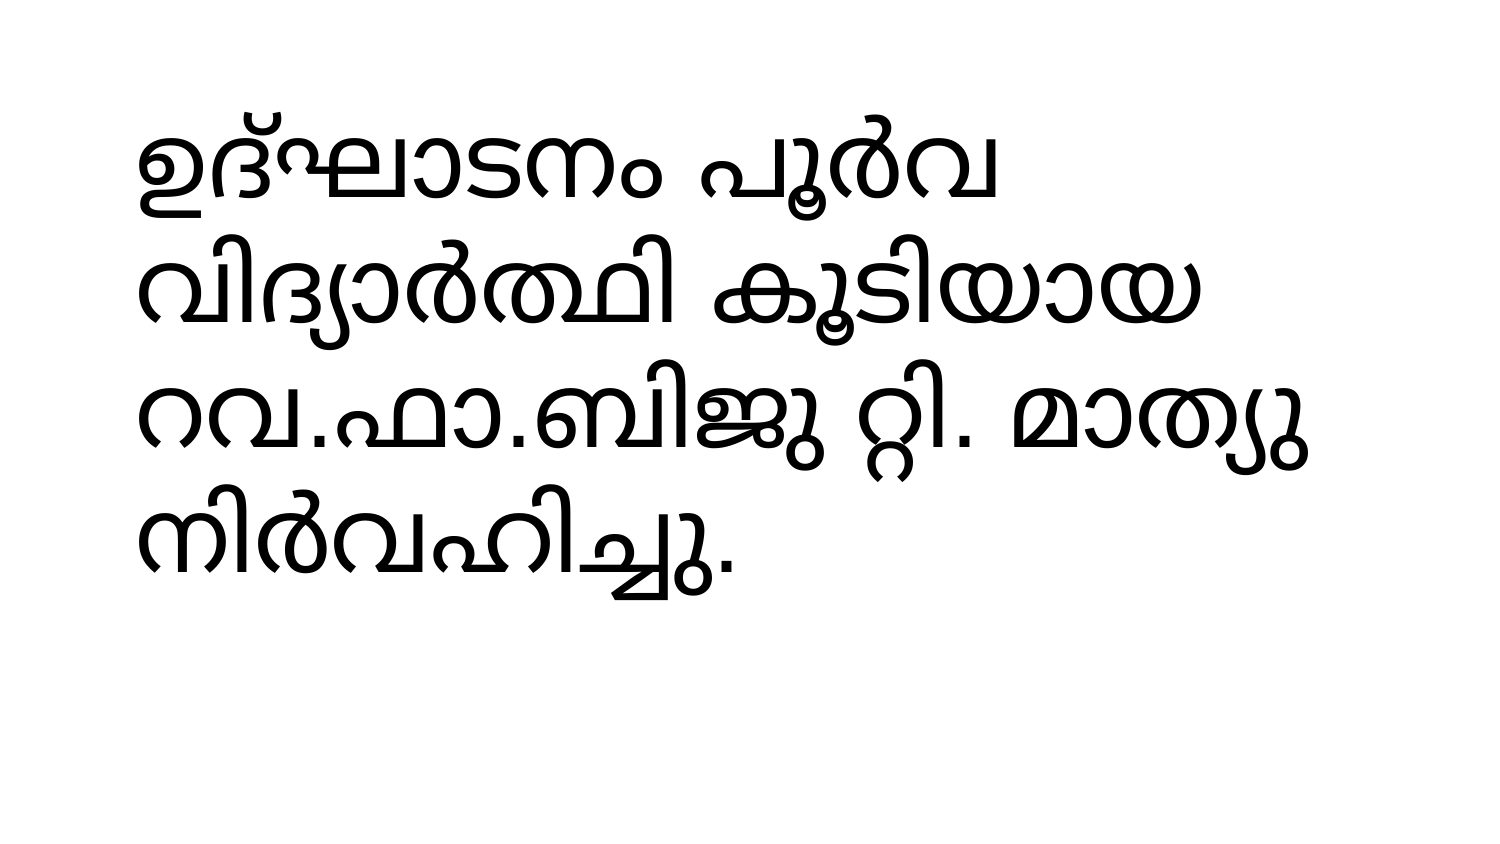

ഉദ്ഘാടനം പൂർവ വിദ്യാർത്ഥി കൂടിയായ റവ.ഫാ.ബിജു റ്റി. മാത്യു നിർവഹിച്ചു.